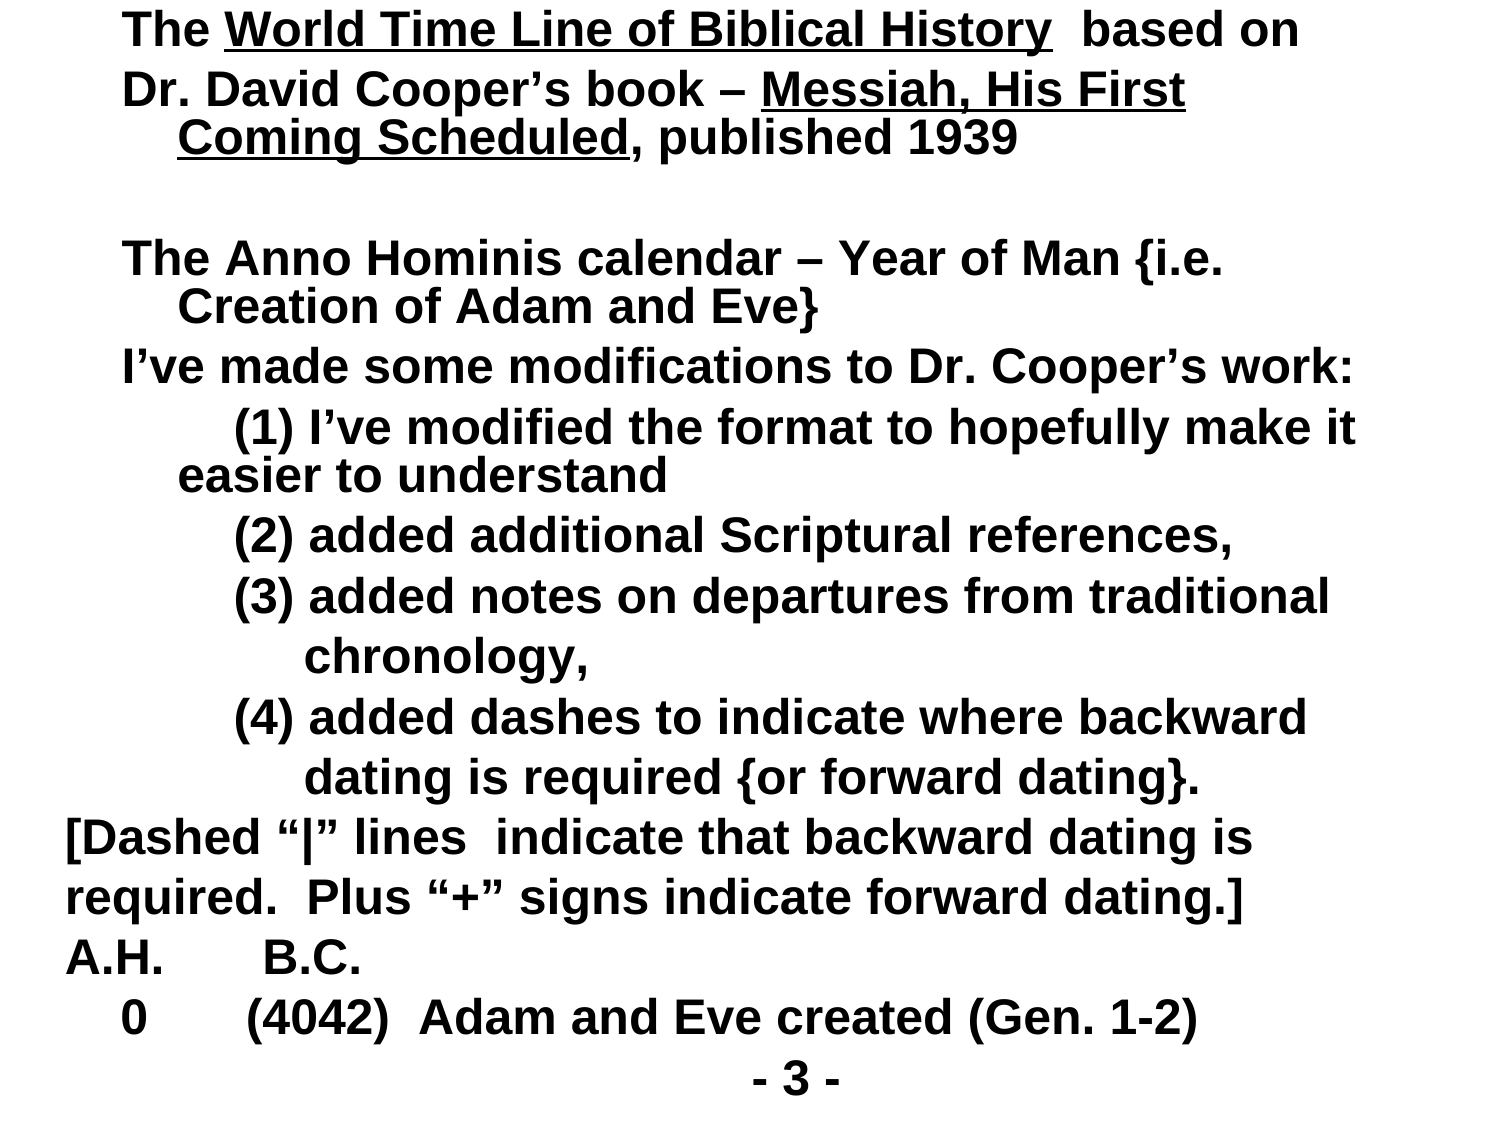

# The World Time Line of Biblical History based on
Dr. David Cooper’s book – Messiah, His First Coming Scheduled, published 1939
The Anno Hominis calendar – Year of Man {i.e. Creation of Adam and Eve}
I’ve made some modifications to Dr. Cooper’s work:
 (1) I’ve modified the format to hopefully make it easier to understand
 (2) added additional Scriptural references,
 (3) added notes on departures from traditional
 chronology,
 (4) added dashes to indicate where backward
 dating is required {or forward dating}.
[Dashed “|” lines indicate that backward dating is required. Plus “+” signs indicate forward dating.]
A.H. B.C.
 0 (4042) Adam and Eve created (Gen. 1-2)
 - 3 -